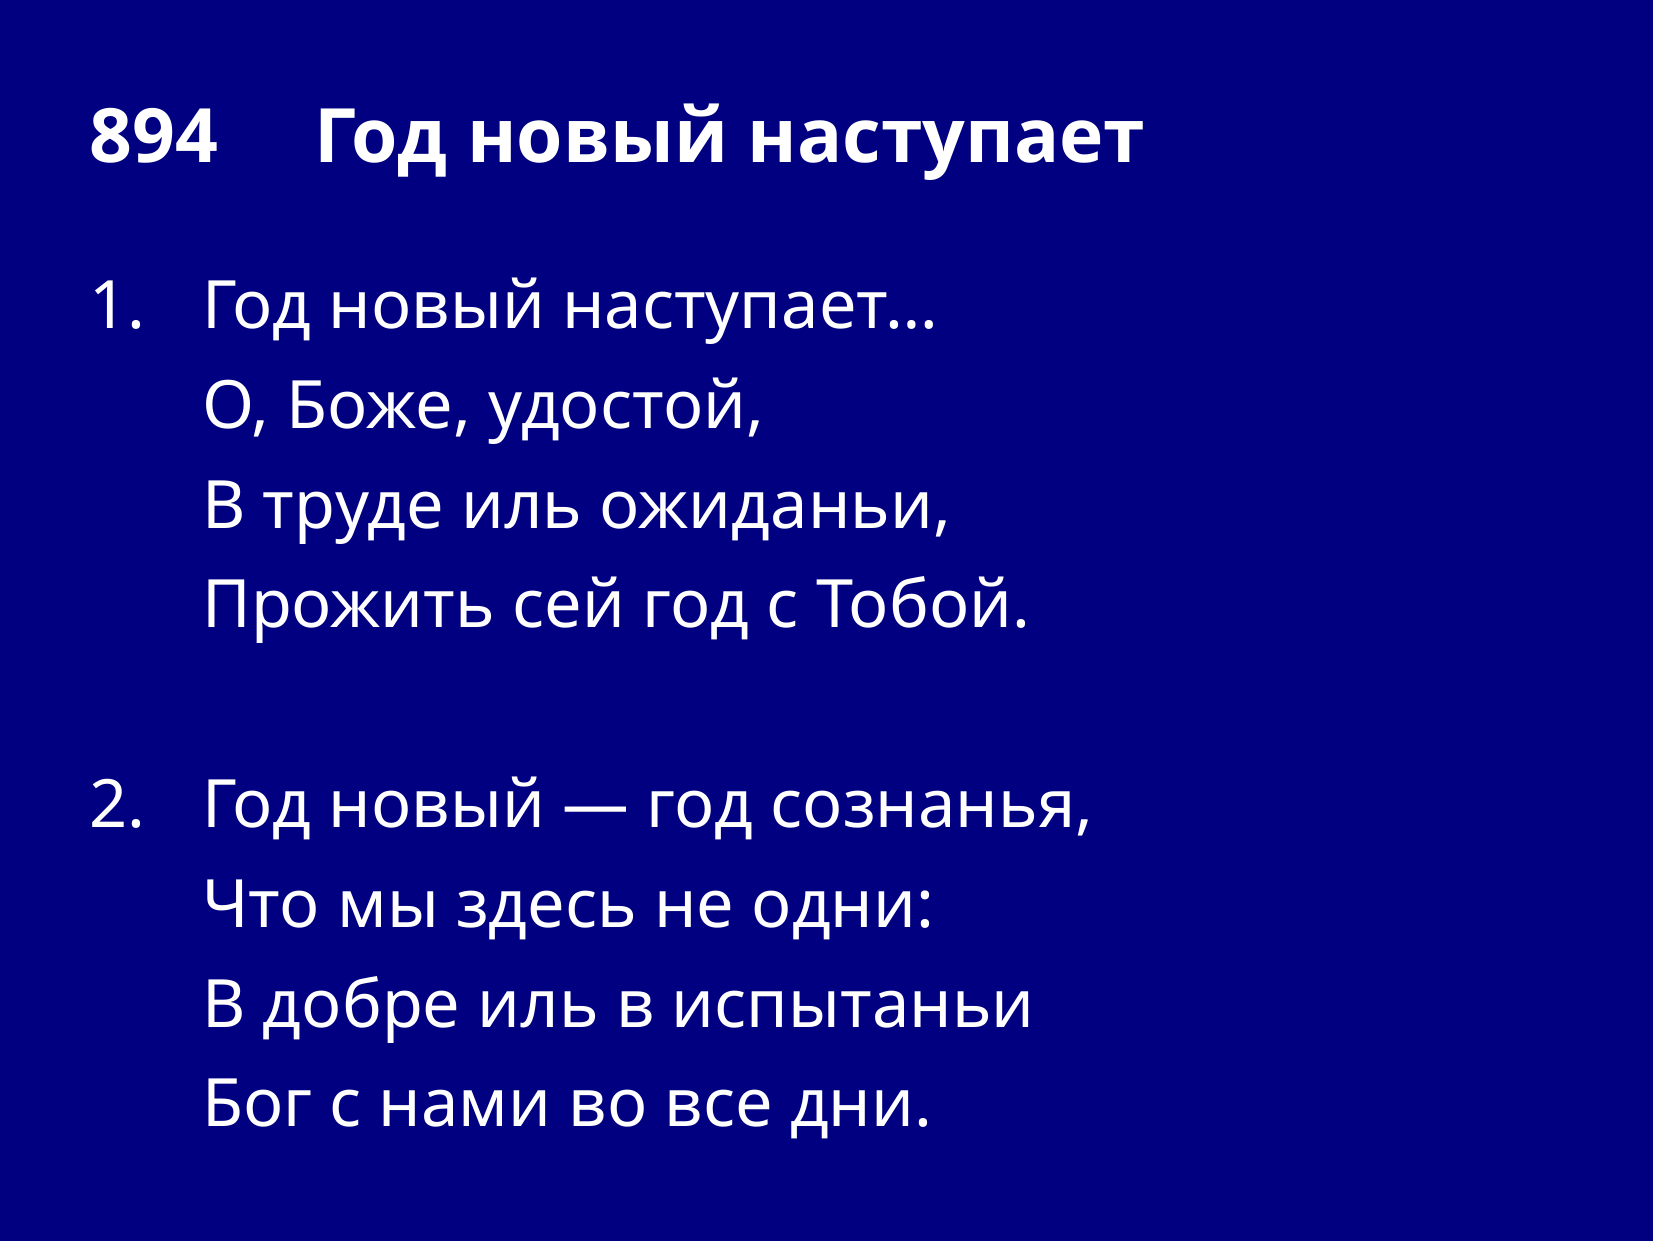

894	Год новый наступает
1.	Год новый наступает…
	О, Боже, удостой,
	В труде иль ожиданьи,
	Прожить сей год с Тобой.
2.	Год новый — год сознанья,
	Что мы здесь не одни:
	В добре иль в испытаньи
	Бог с нами во все дни.